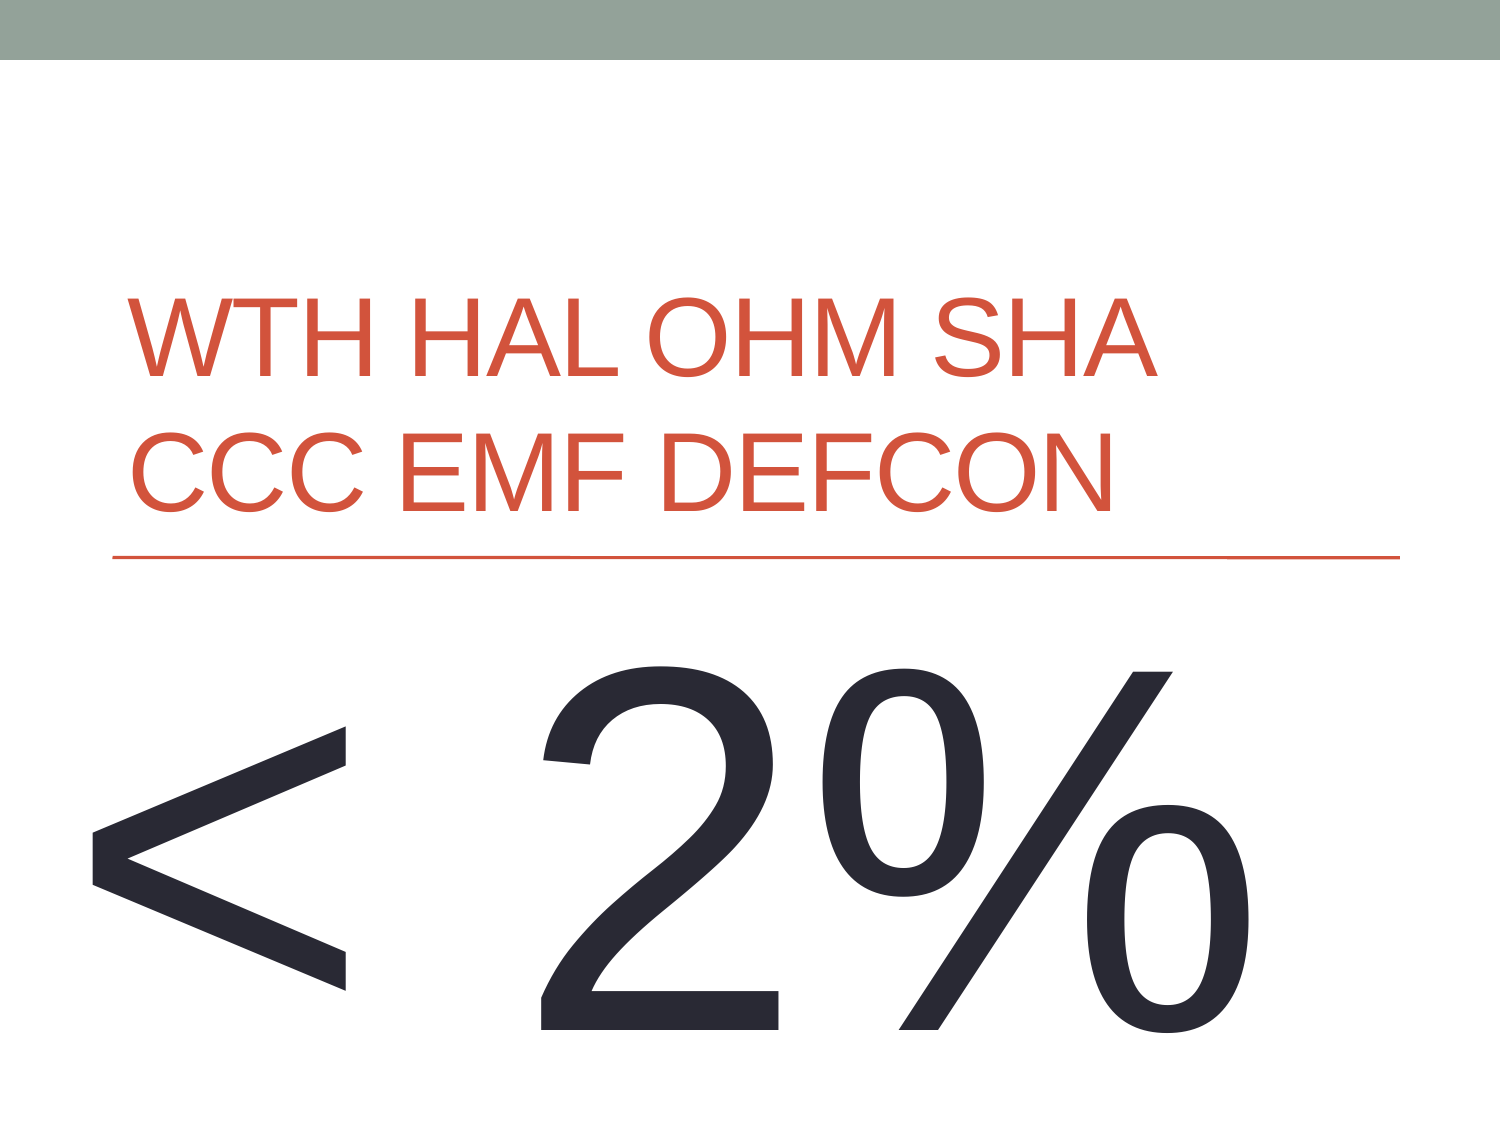

# WTH HAL OHM SHA CCC EMF DEFCON
< 2%